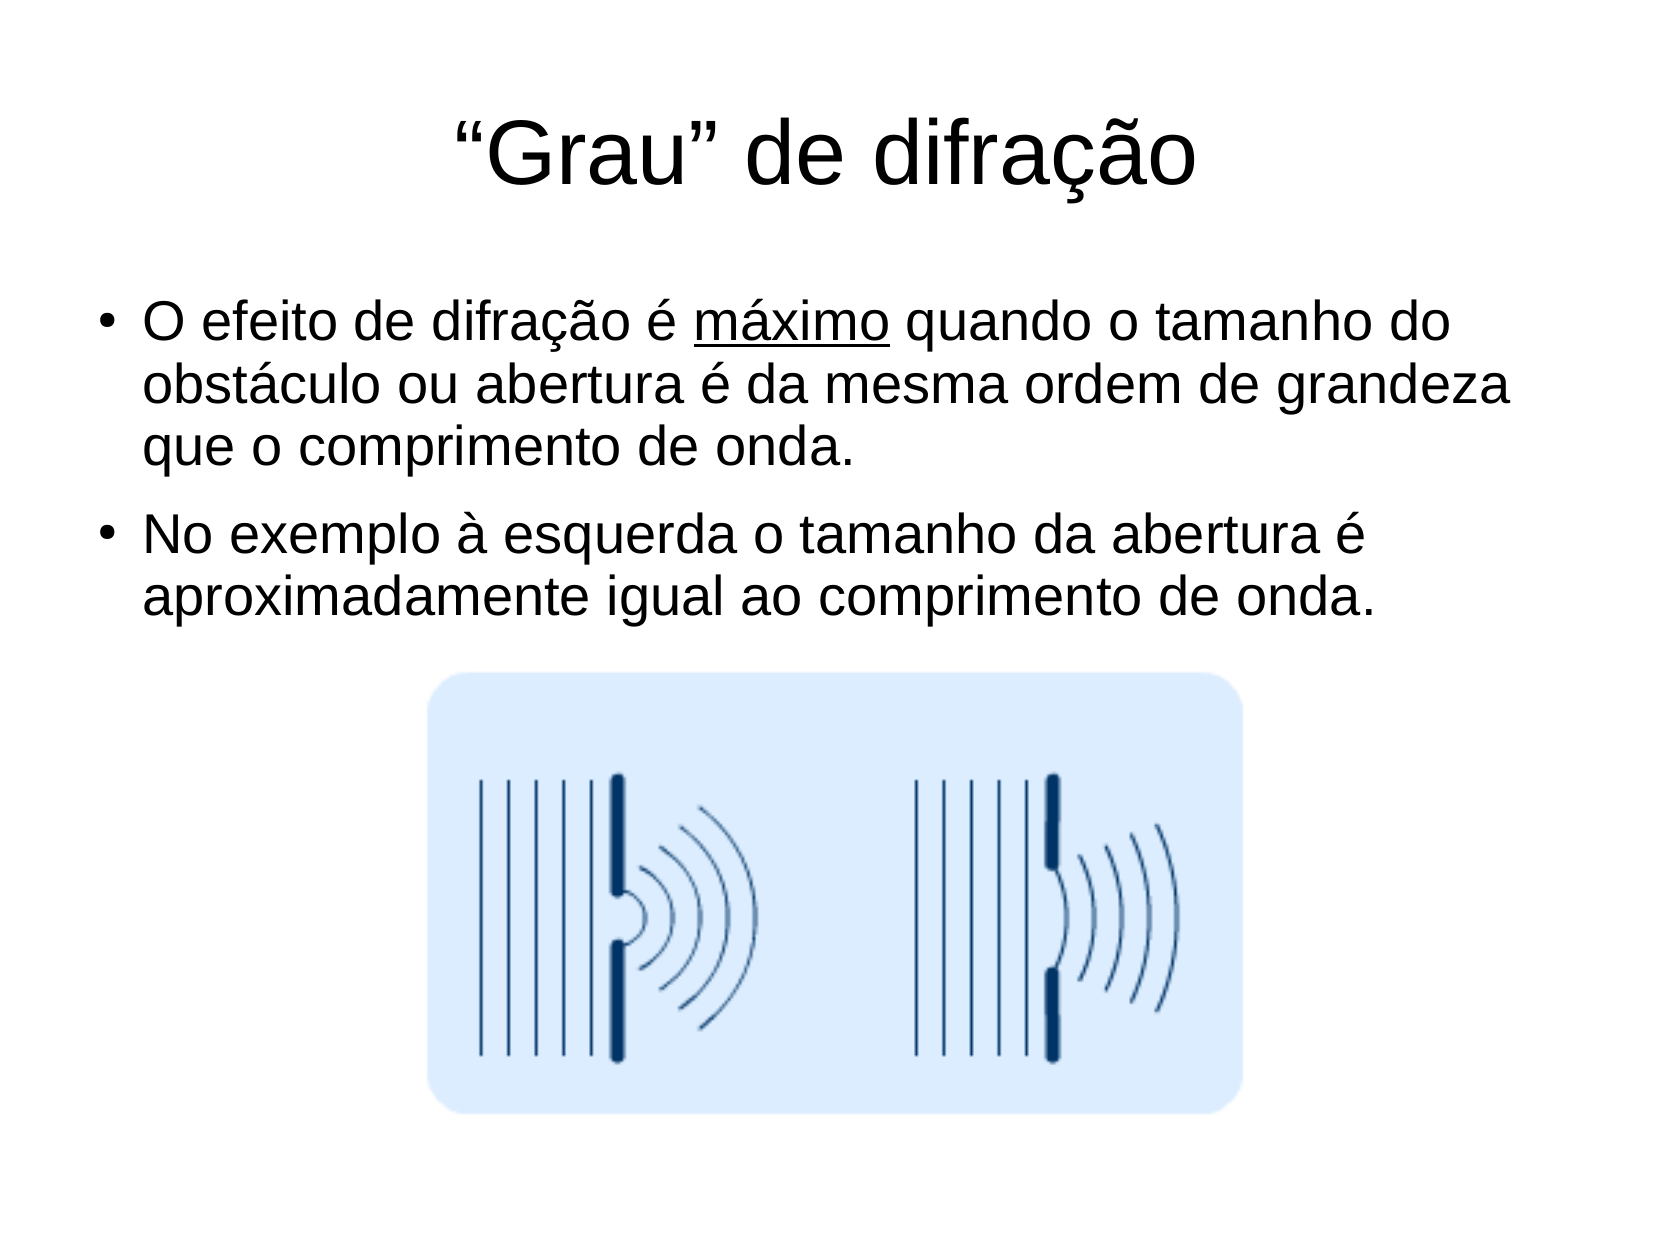

“Grau” de difração
# O efeito de difração é máximo quando o tamanho do obstáculo ou abertura é da mesma ordem de grandeza que o comprimento de onda.
No exemplo à esquerda o tamanho da abertura é aproximadamente igual ao comprimento de onda.